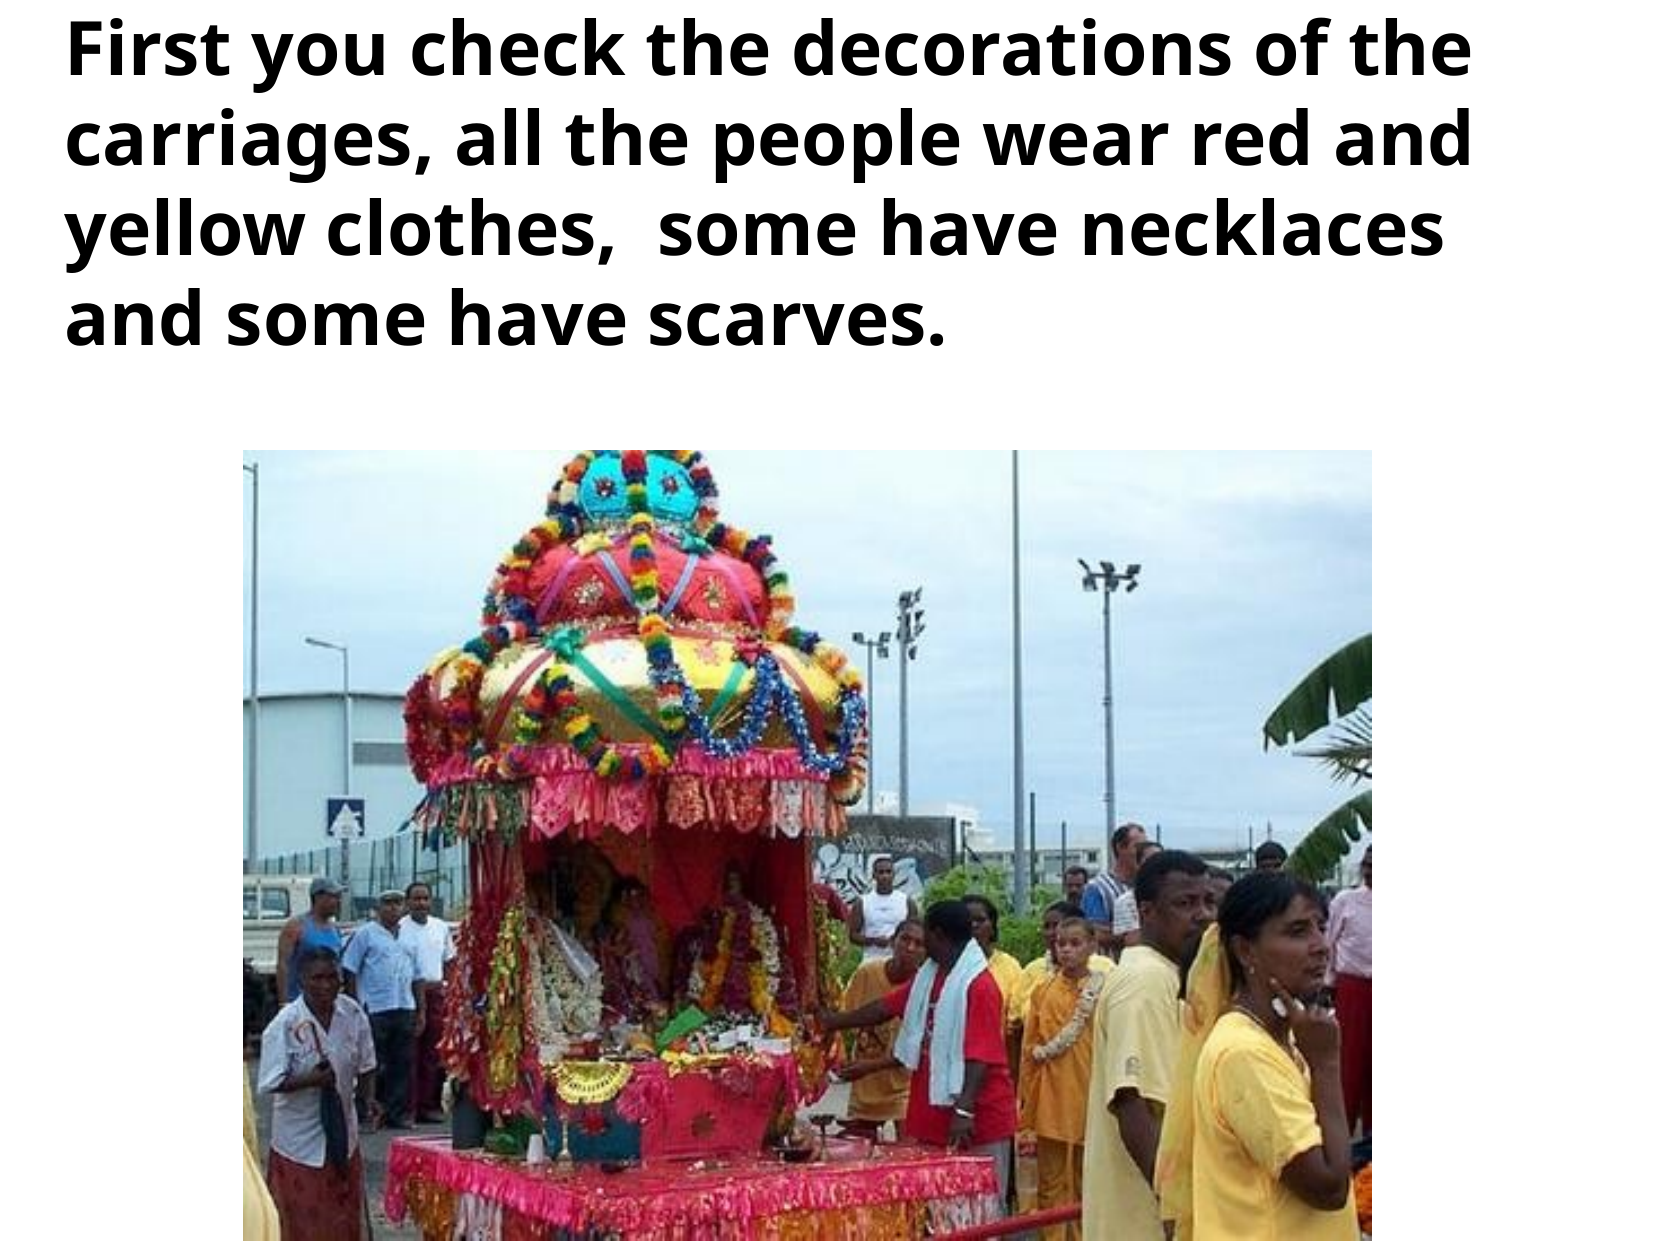

# First you check the decorations of the carriages, all the people wear red and yellow clothes, some have necklaces and some have scarves.